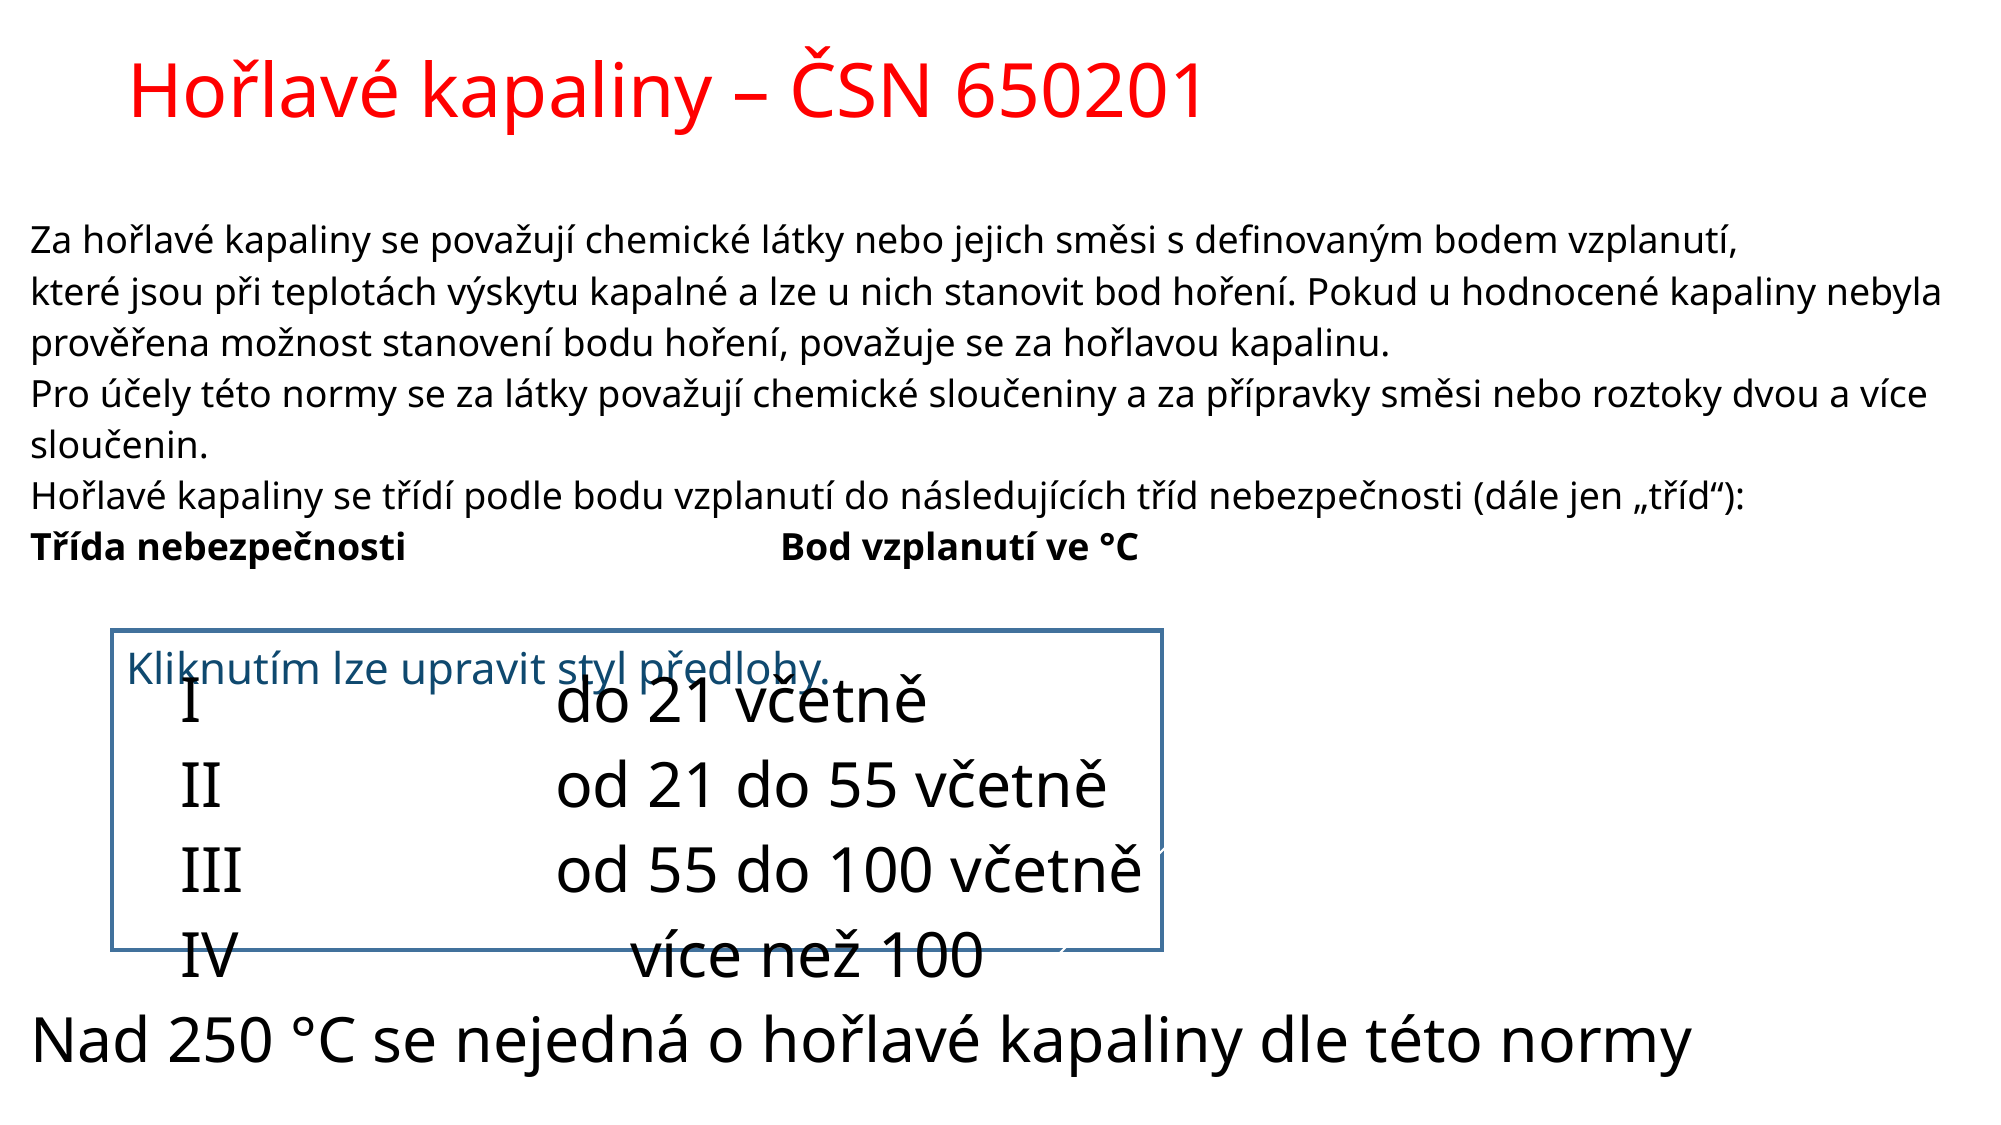

# Hořlavé kapaliny – ČSN 650201
Za hořlavé kapaliny se považují chemické látky nebo jejich směsi s definovaným bodem vzplanutí,
které jsou při teplotách výskytu kapalné a lze u nich stanovit bod hoření. Pokud u hodnocené kapaliny nebyla prověřena možnost stanovení bodu hoření, považuje se za hořlavou kapalinu.
Pro účely této normy se za látky považují chemické sloučeniny a za přípravky směsi nebo roztoky dvou a více sloučenin.
Hořlavé kapaliny se třídí podle bodu vzplanutí do následujících tříd nebezpečnosti (dále jen „tříd“):
Třída nebezpečnosti 					Bod vzplanutí ve °C
		I 					do 21 včetně
		II					od 21 do 55 včetně
		III					od 55 do 100 včetně
		IV 					více než 100
Nad 250 °C se nejedná o hořlavé kapaliny dle této normy